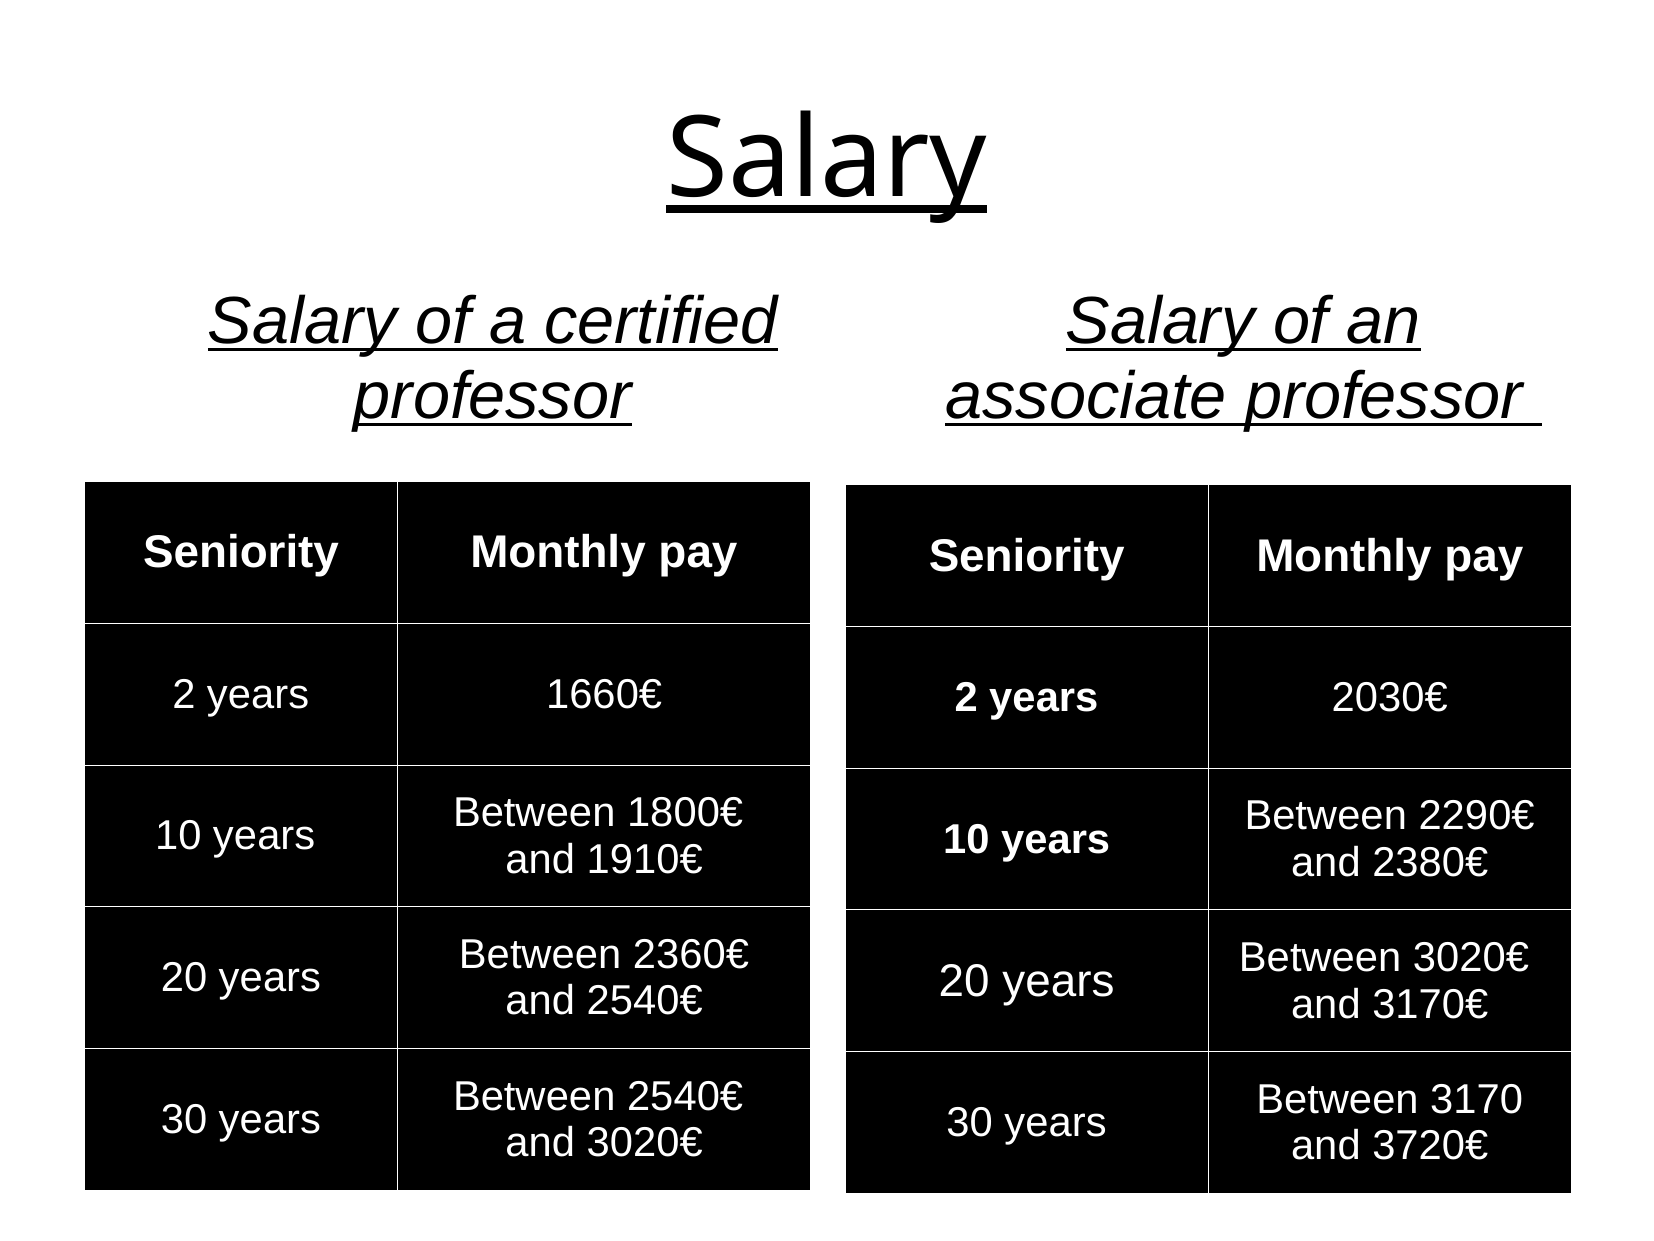

# Salary
Salary of a certified professor
Salary of an associate professor
| Seniority | Monthly pay |
| --- | --- |
| 2 years | 1660€ |
| 10 years | Between 1800€ and 1910€ |
| 20 years | Between 2360€ and 2540€ |
| 30 years | Between 2540€ and 3020€ |
| Seniority | Monthly pay |
| --- | --- |
| 2 years | 2030€ |
| 10 years | Between 2290€ and 2380€ |
| 20 years | Between 3020€ and 3170€ |
| 30 years | Between 3170 and 3720€ |